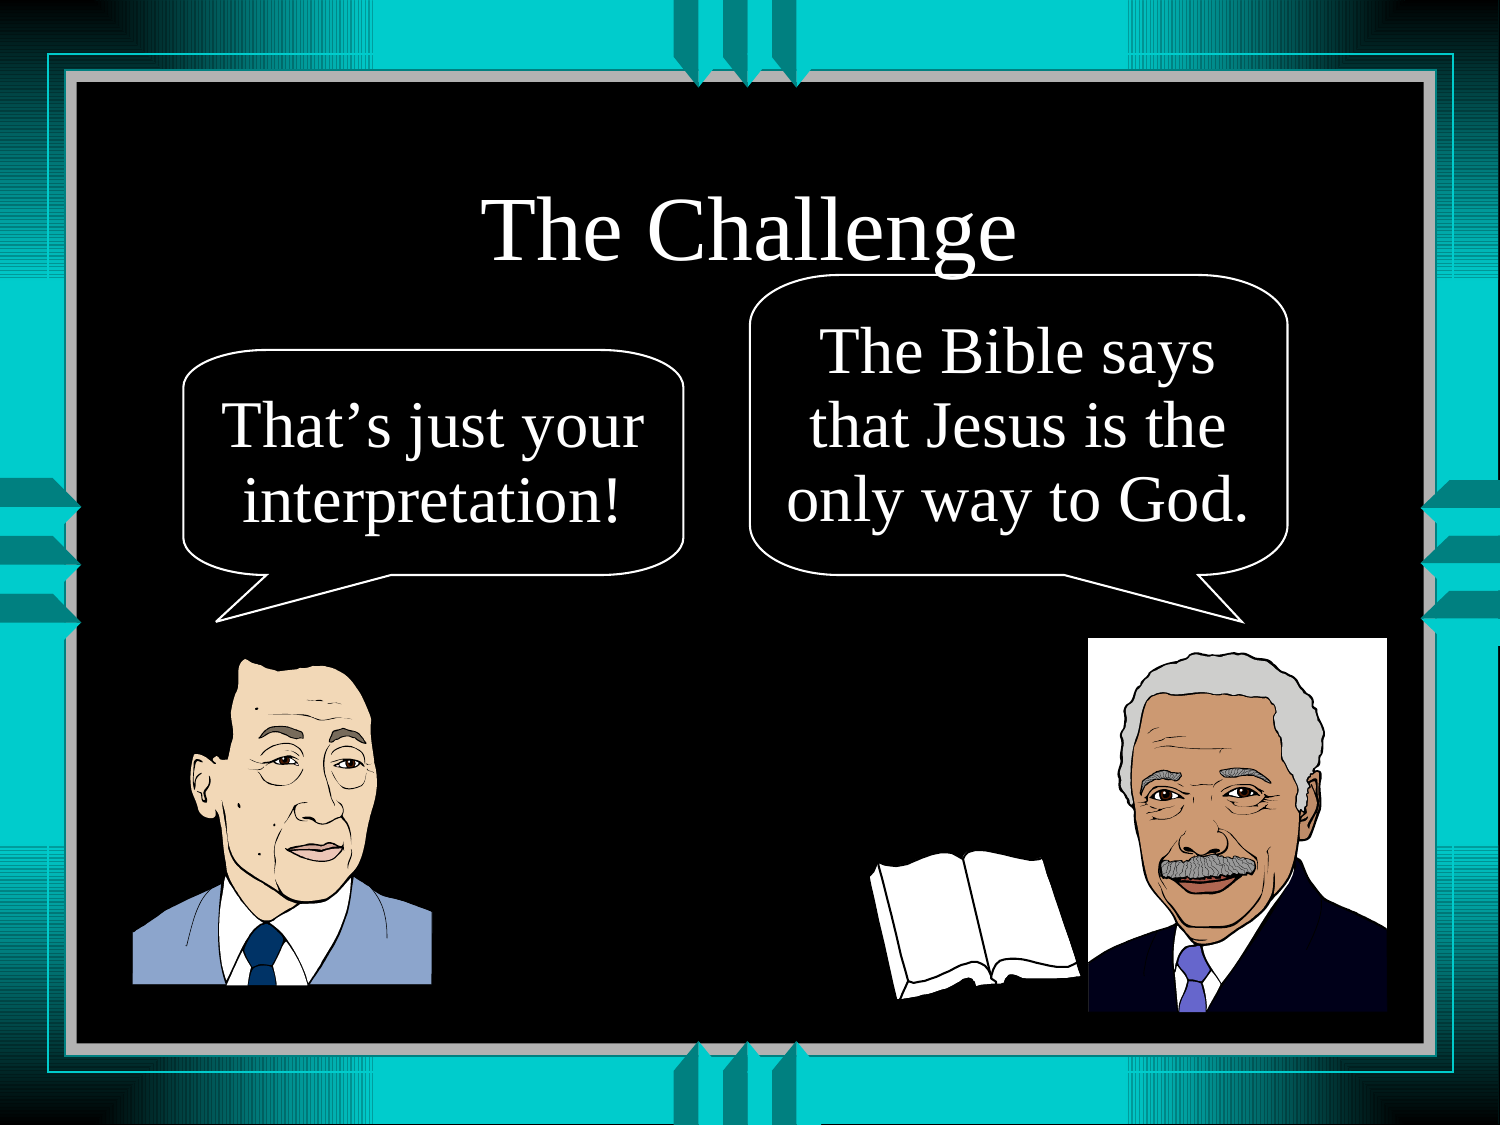

# The Challenge
The Bible says
that Jesus is the only way to God.
That’s just your interpretation!